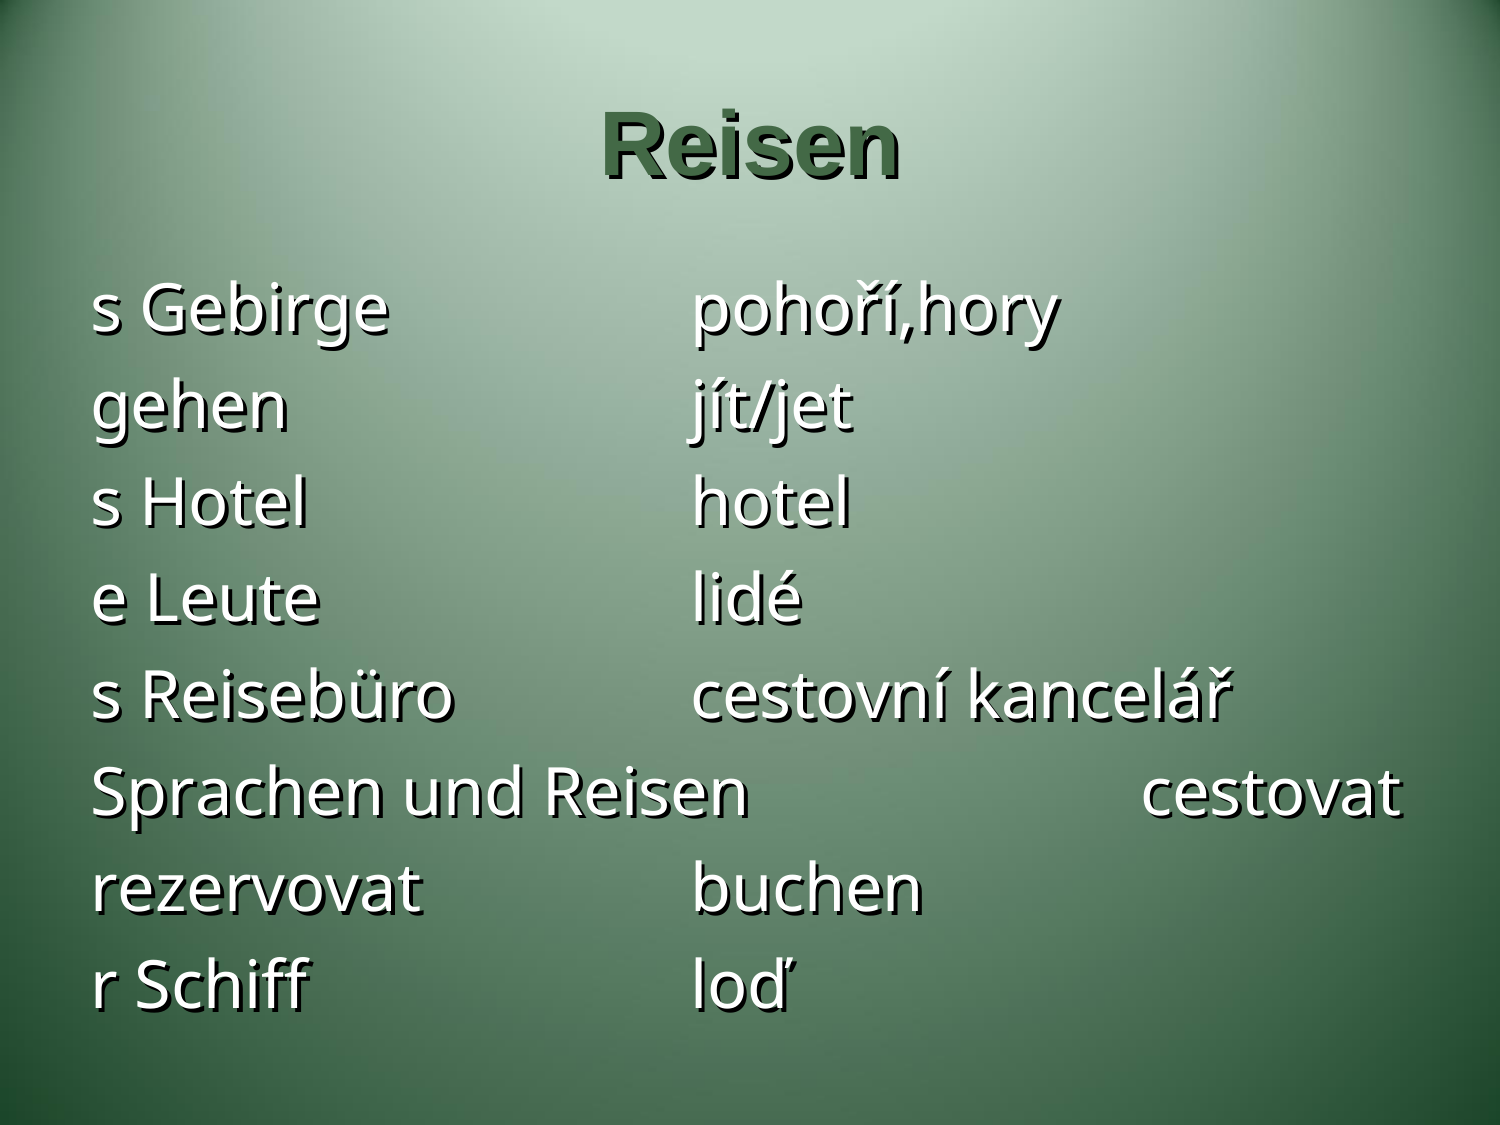

# Reisen
s Gebirge 		pohoří,hory
gehen			jít/jet
s Hotel			hotel
e Leute 			lidé
s Reisebüro		cestovní kancelář
Sprachen und Reisen			cestovat
rezervovat		buchen
r Schiff			loď